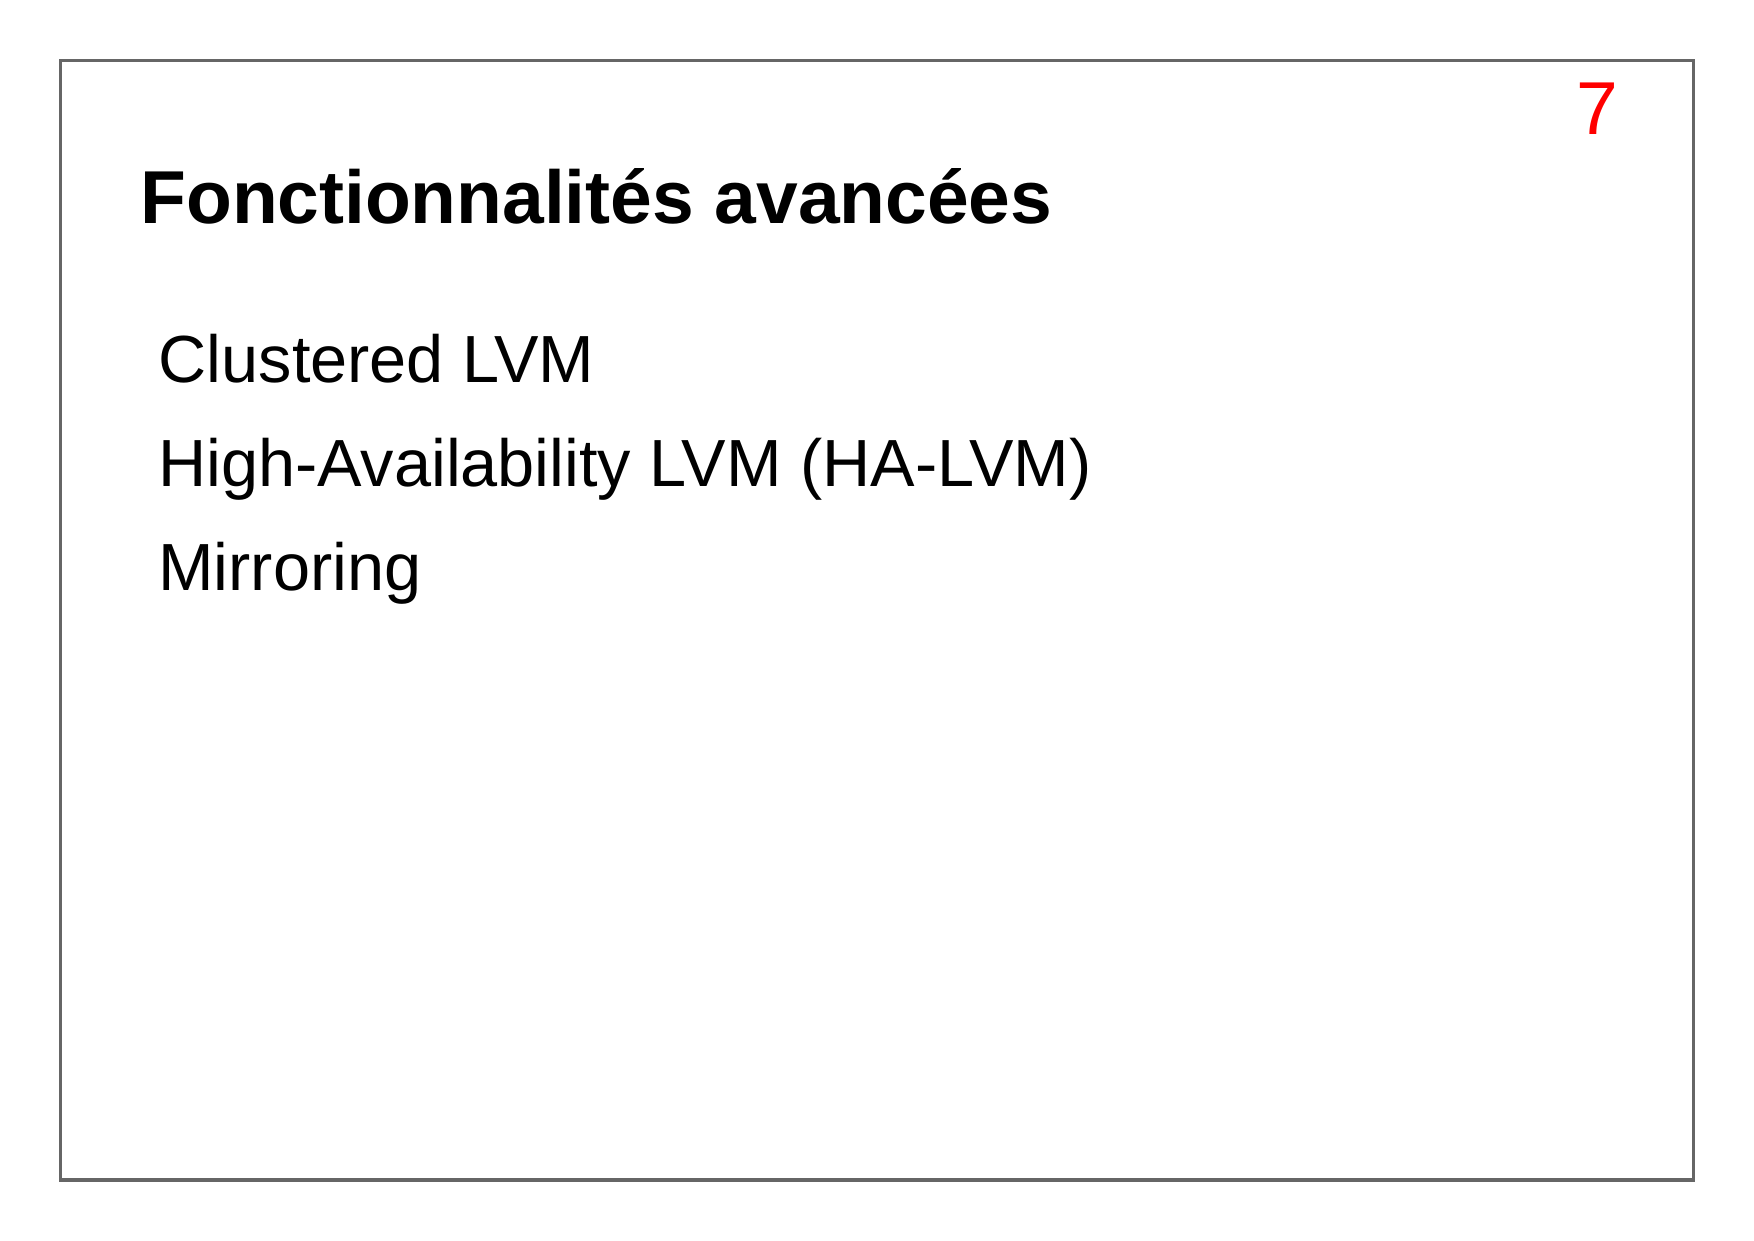

# Fonctionnalités avancées
Clustered LVM
High-Availability LVM (HA-LVM)
Mirroring